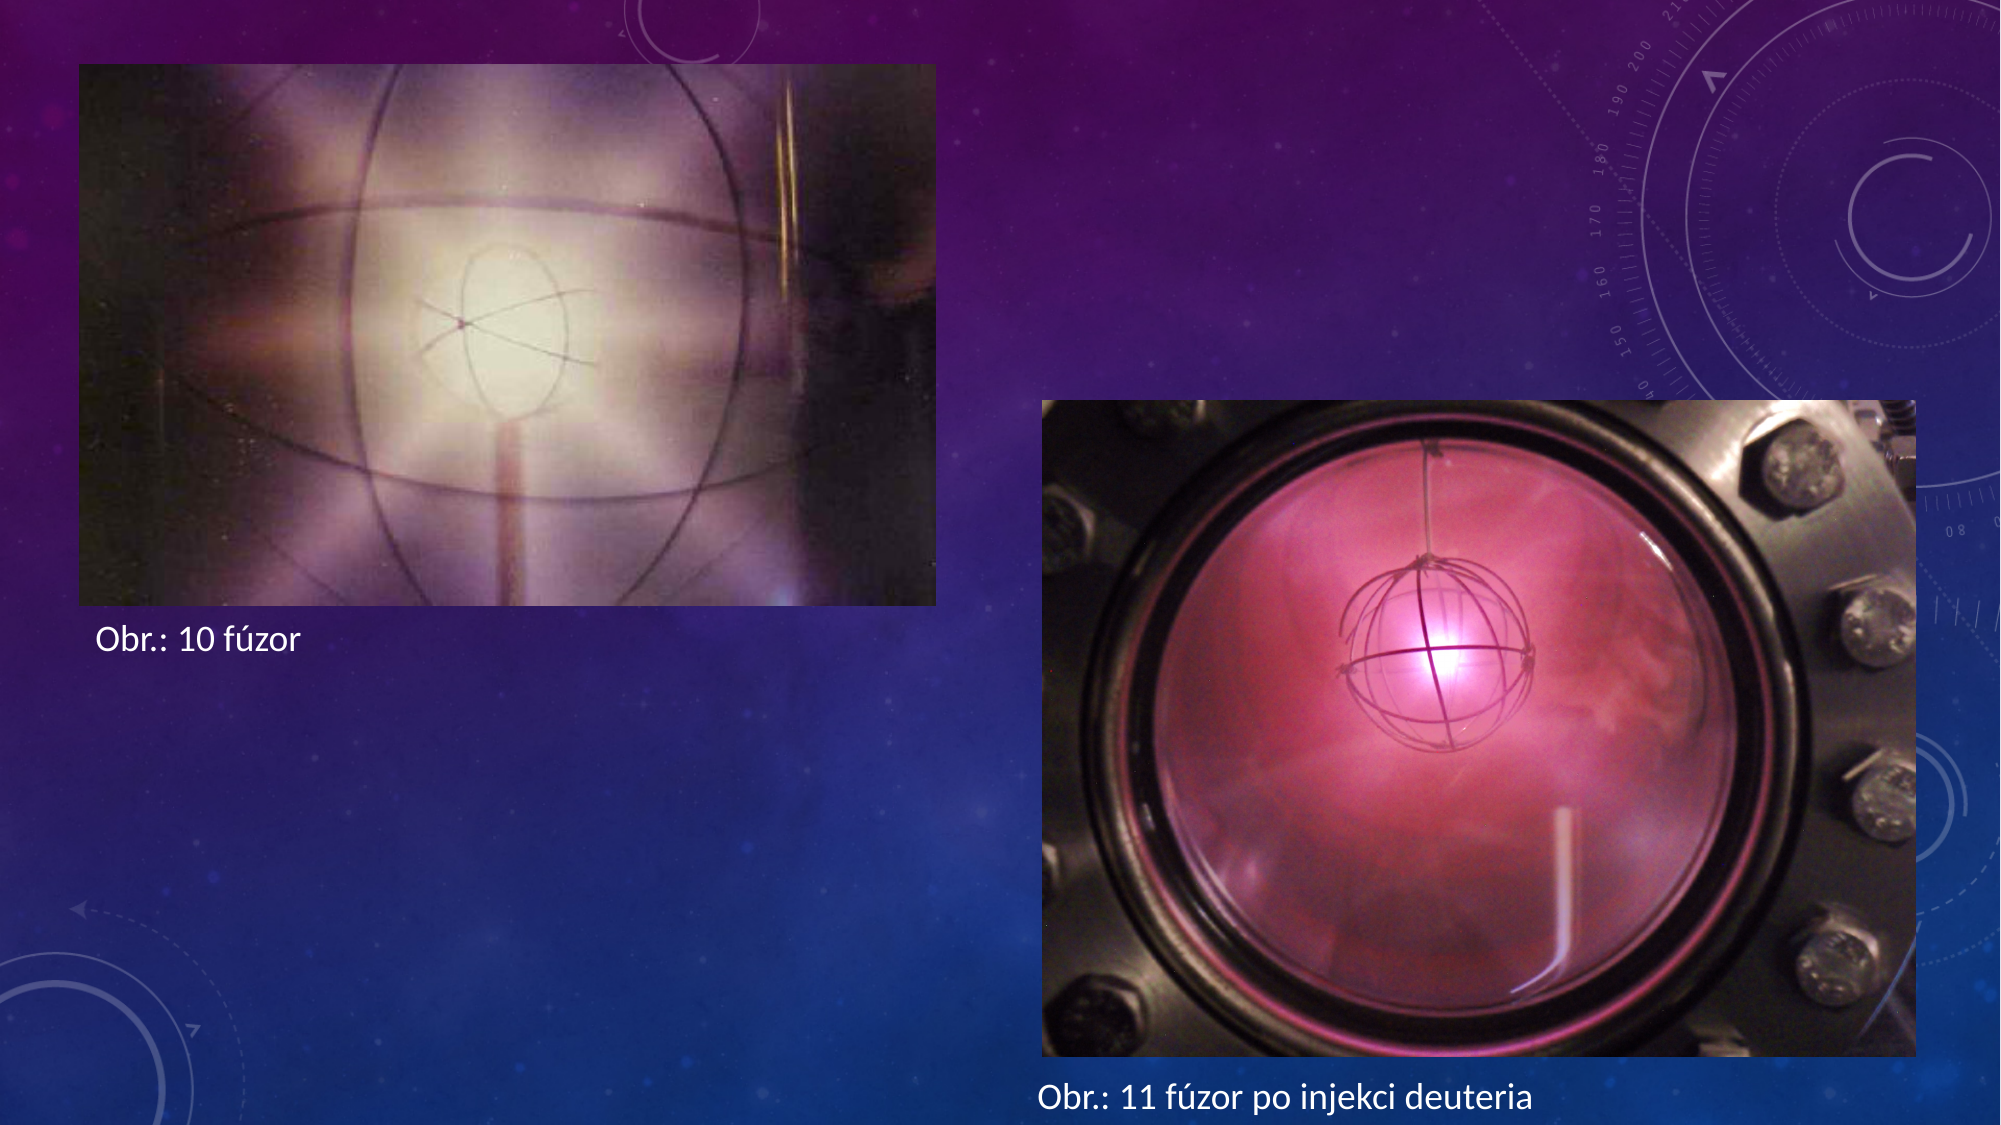

Obr.: 10 fúzor
Obr.: 11 fúzor po injekci deuteria